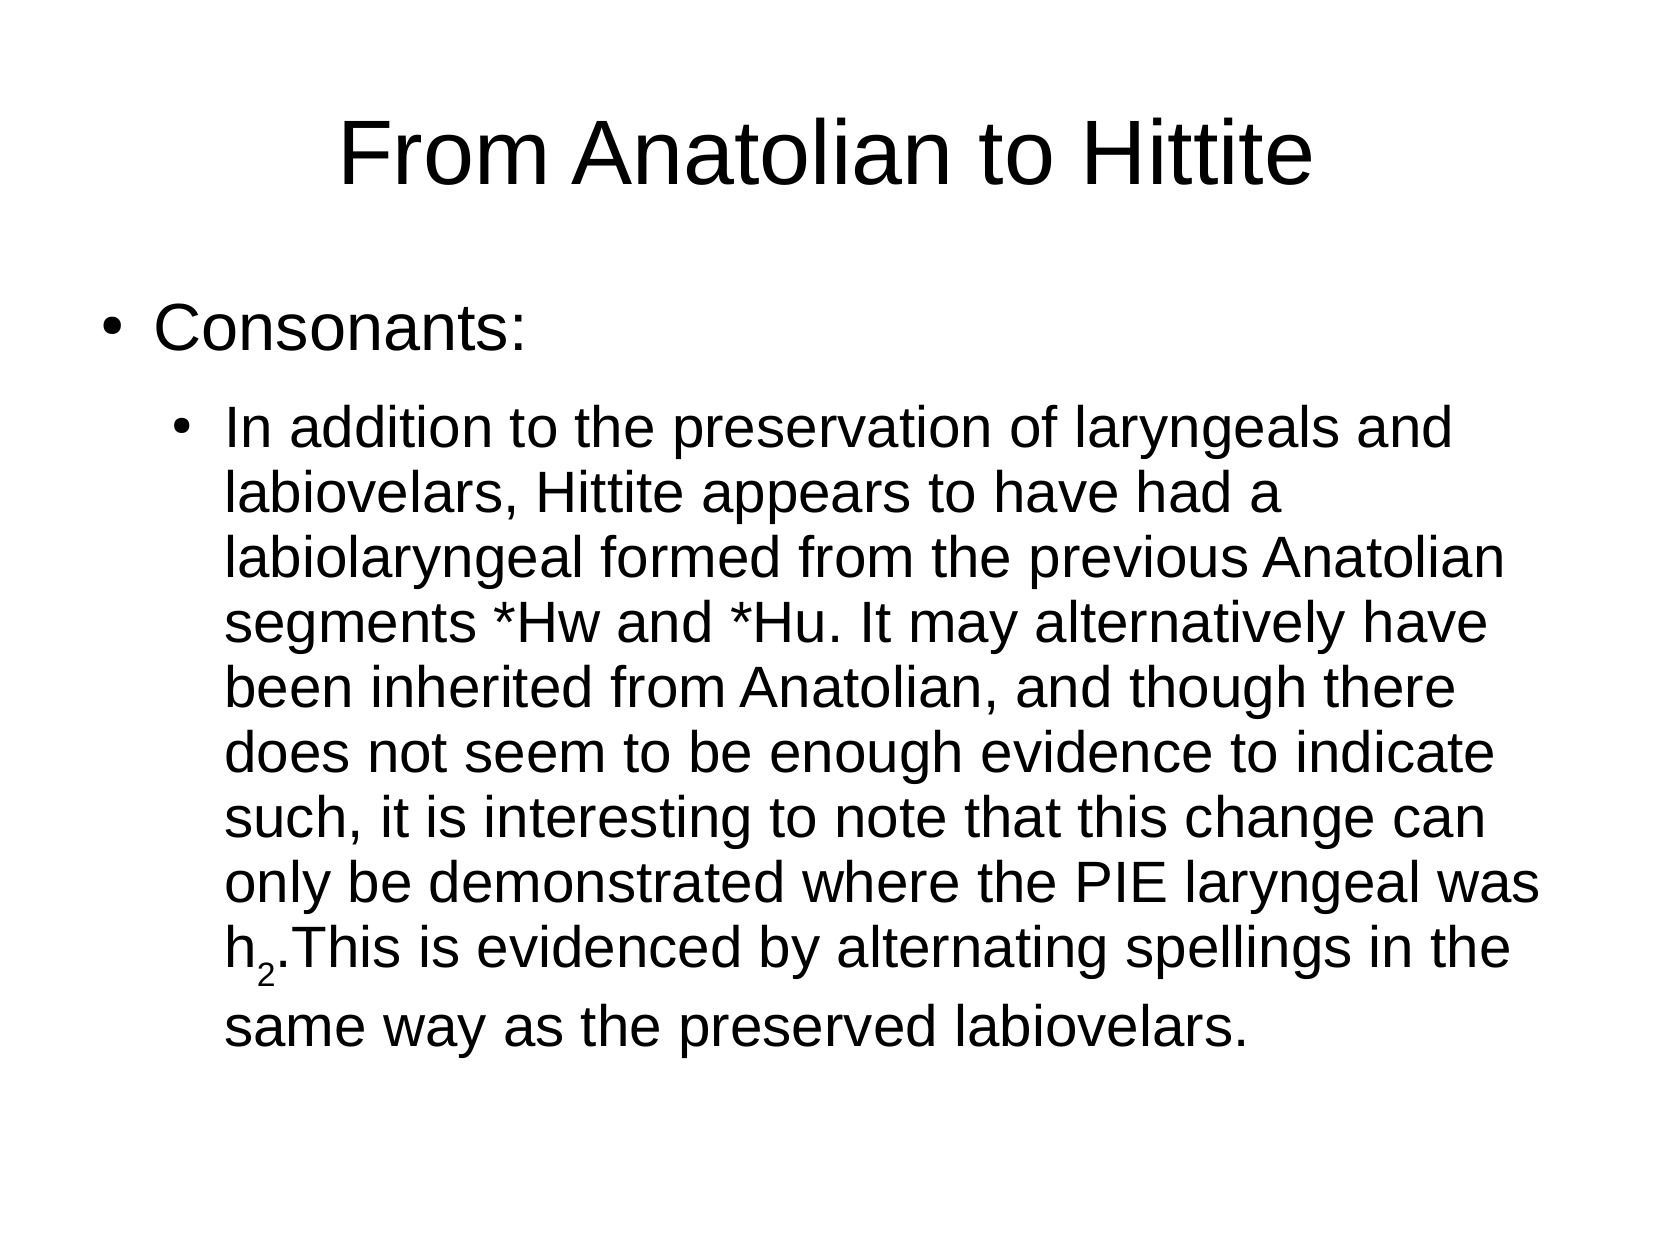

# From Anatolian to Hittite
Consonants:
In addition to the preservation of laryngeals and labiovelars, Hittite appears to have had a labiolaryngeal formed from the previous Anatolian segments *Hw and *Hu. It may alternatively have been inherited from Anatolian, and though there does not seem to be enough evidence to indicate such, it is interesting to note that this change can only be demonstrated where the PIE laryngeal was h2.This is evidenced by alternating spellings in the same way as the preserved labiovelars.